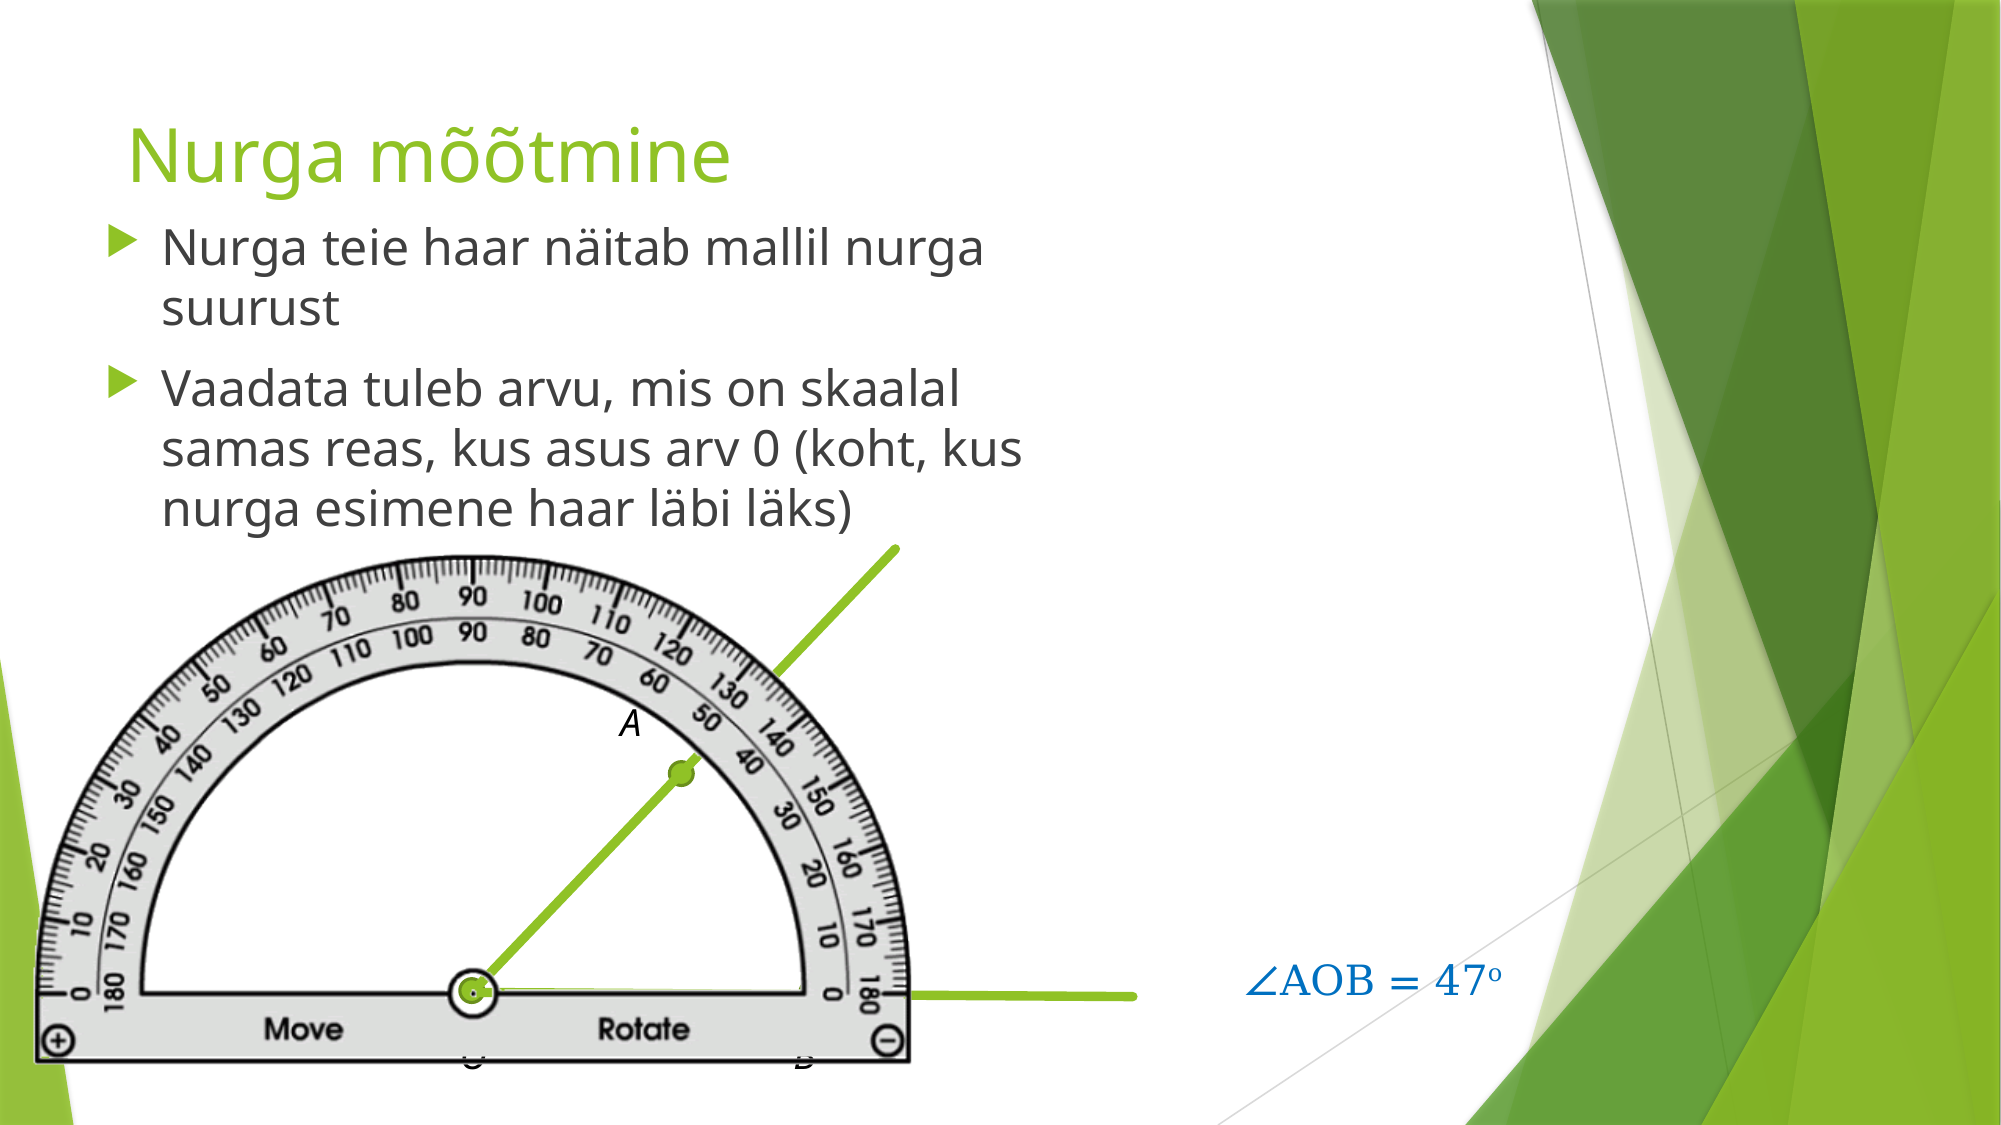

# Nurga mõõtmine
Nurga teie haar näitab mallil nurga suurust
Vaadata tuleb arvu, mis on skaalal samas reas, kus asus arv 0 (koht, kus nurga esimene haar läbi läks)
A
∠AOB = 47o
O
B